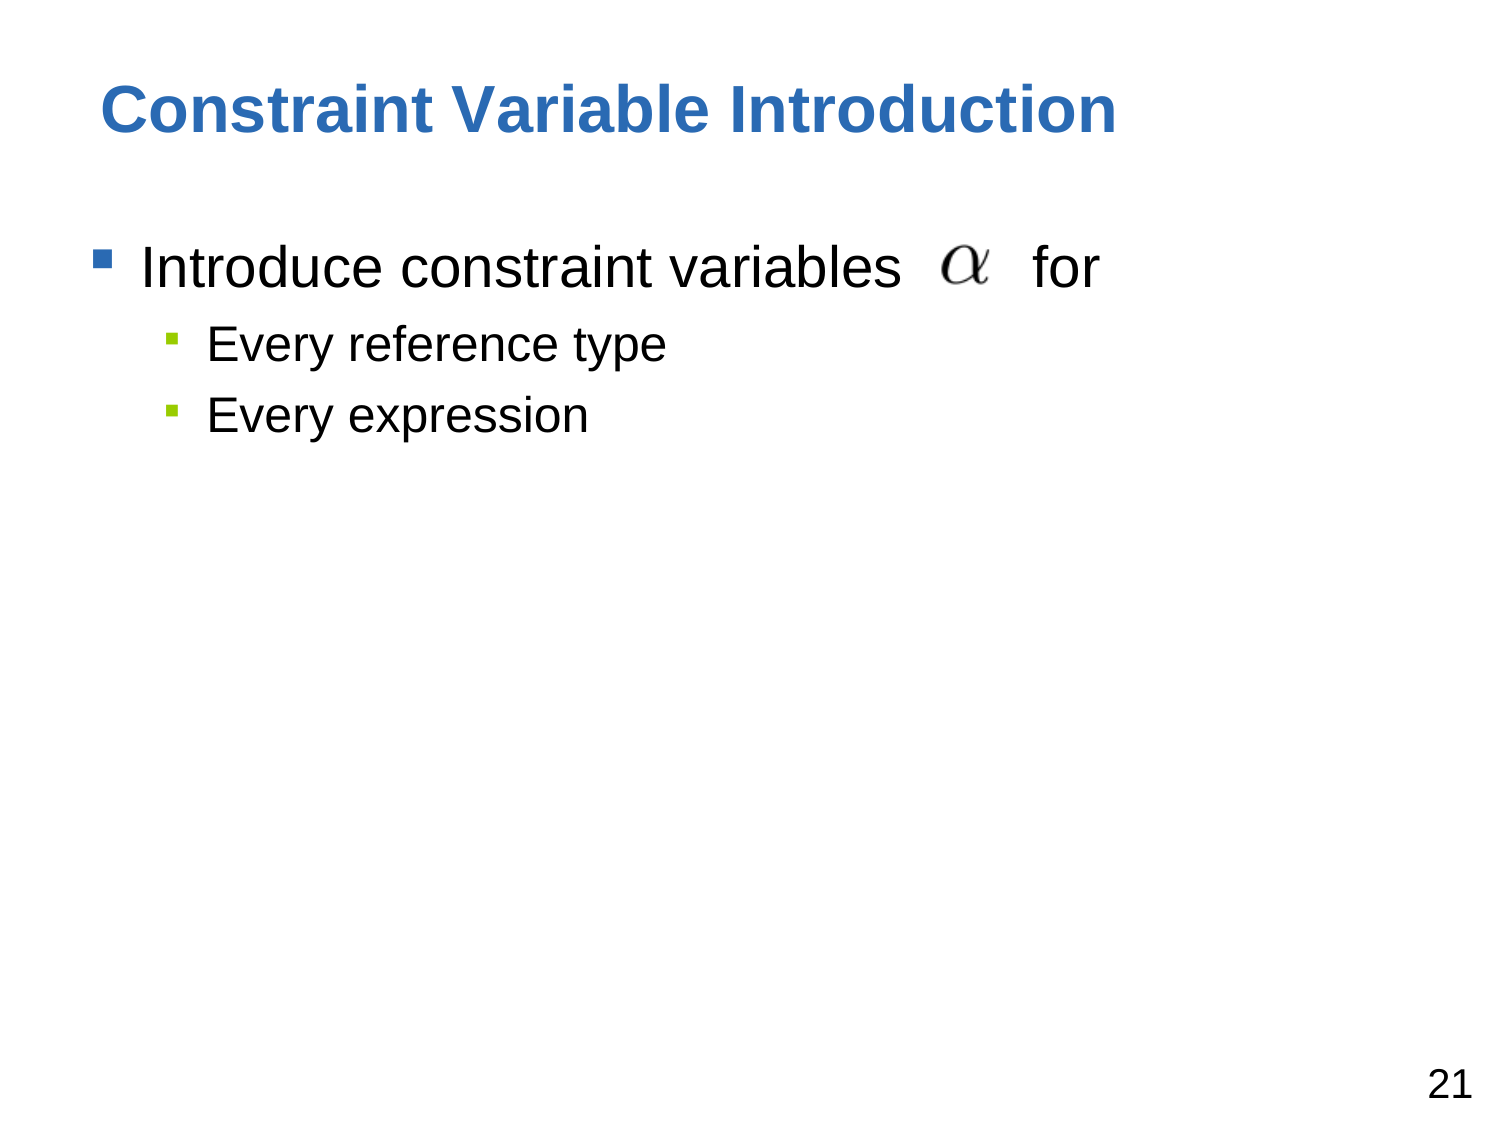

# Constraint Variable Introduction
Introduce constraint variables for
Every reference type
Every expression
21